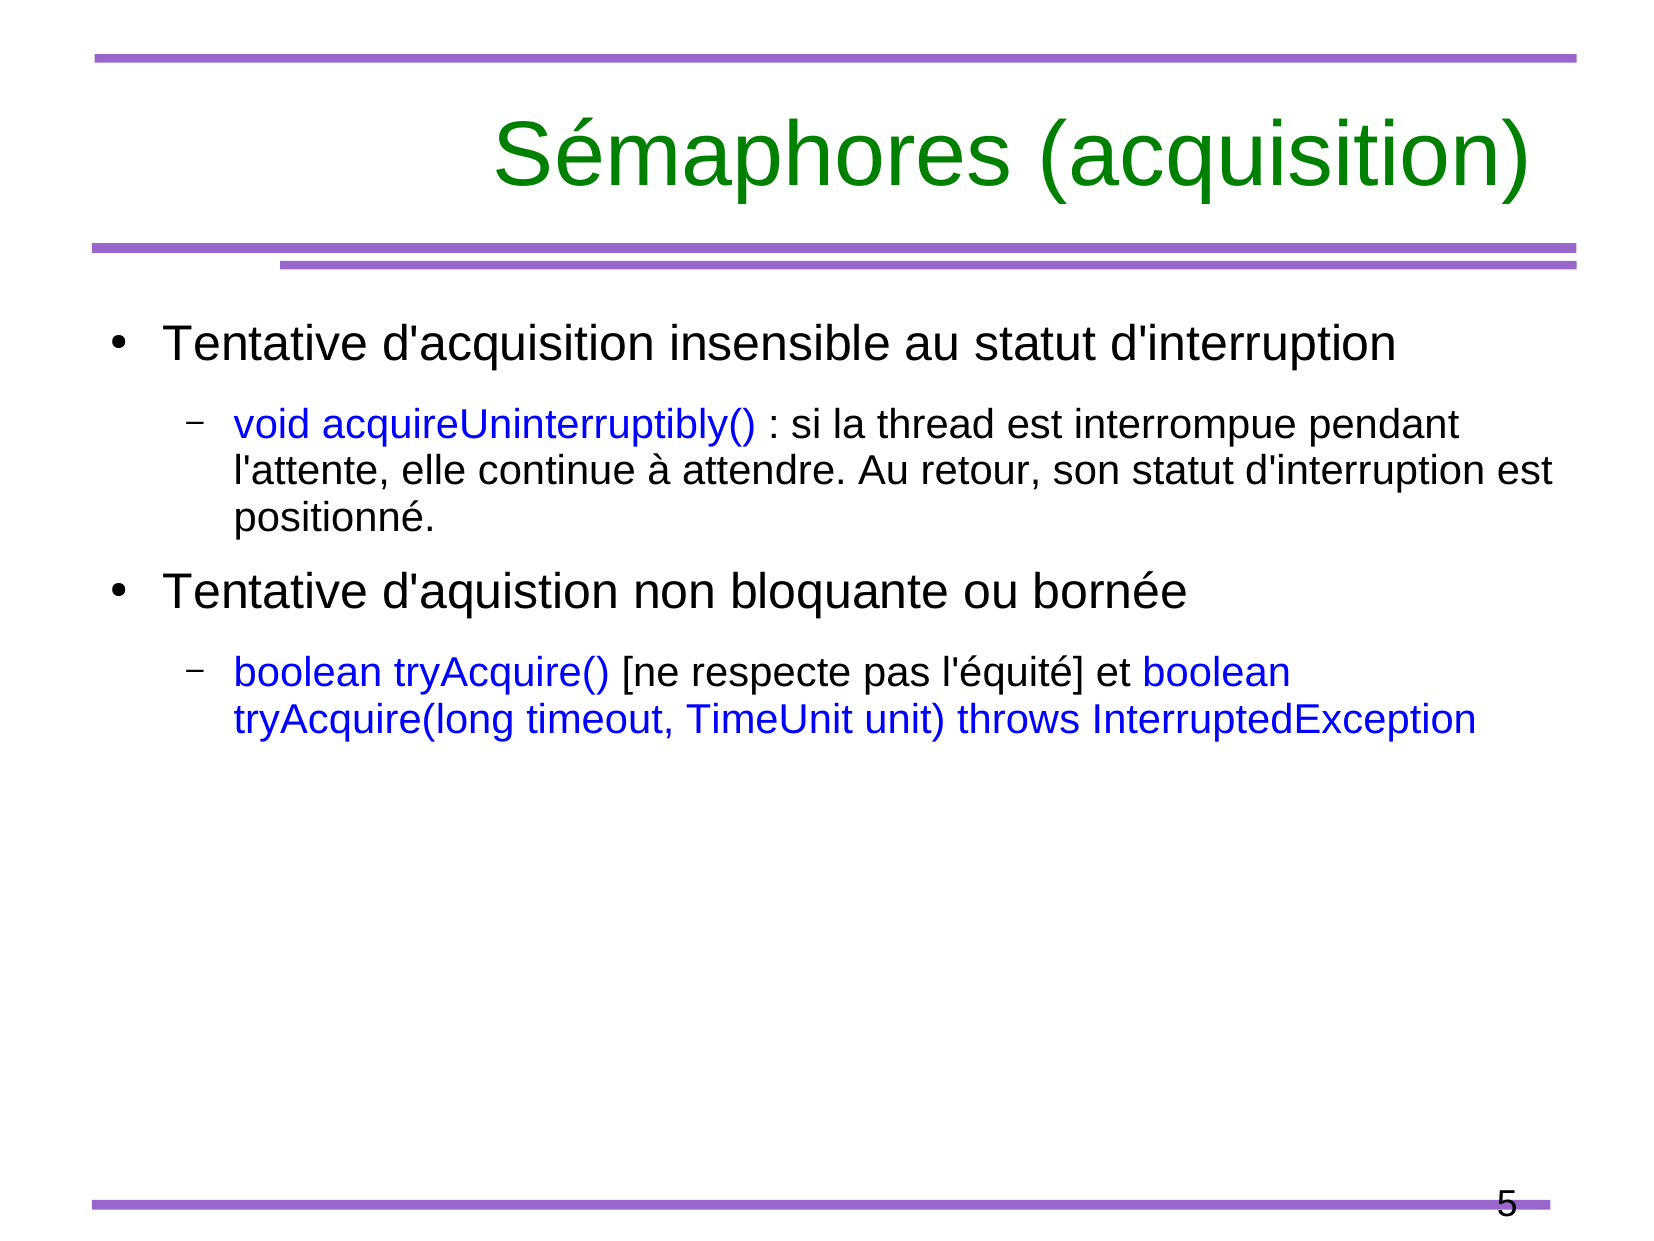

# Sémaphores (acquisition)
Tentative d'acquisition insensible au statut d'interruption
void acquireUninterruptibly() : si la thread est interrompue pendant l'attente, elle continue à attendre. Au retour, son statut d'interruption est positionné.
Tentative d'aquistion non bloquante ou bornée
boolean tryAcquire() [ne respecte pas l'équité] et boolean tryAcquire(long timeout, TimeUnit unit) throws InterruptedException